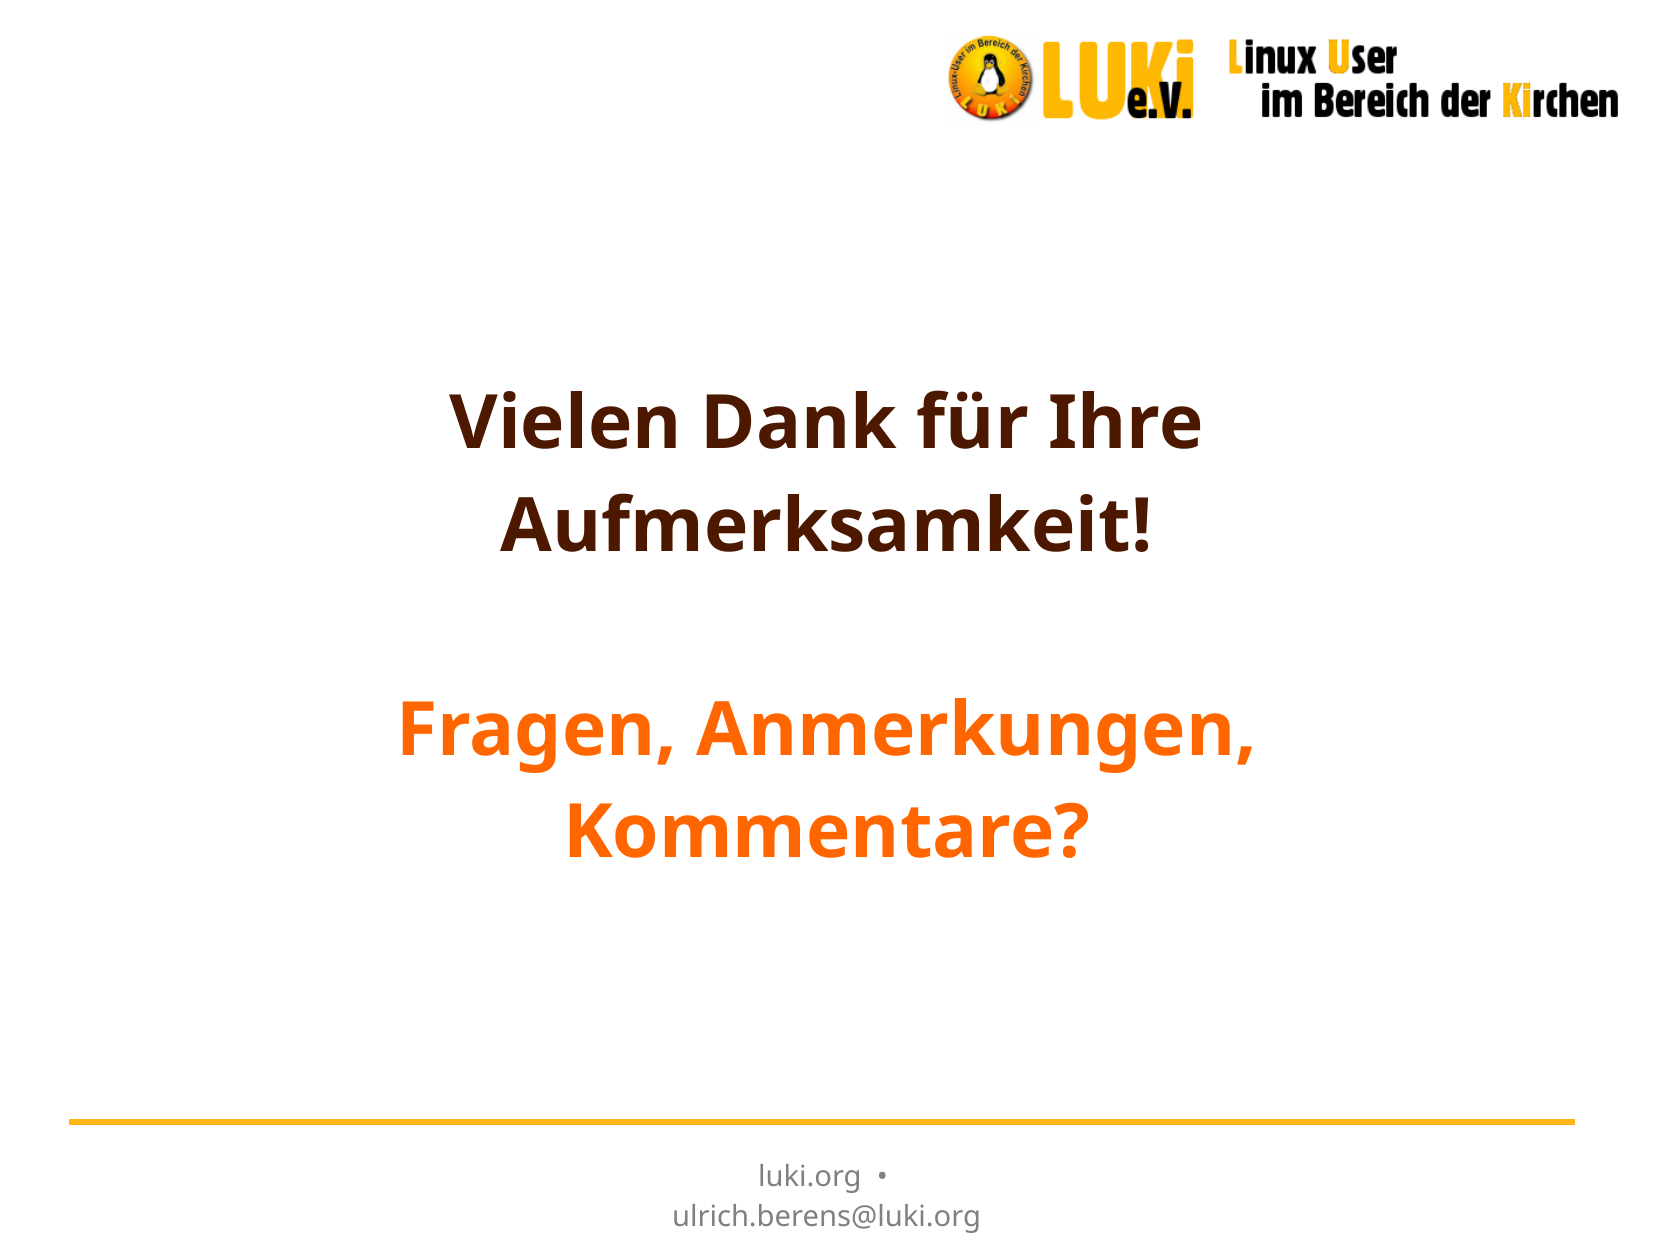

Vielen Dank für Ihre Aufmerksamkeit!
Fragen, Anmerkungen,
Kommentare?
luki.org • ulrich.berens@luki.org